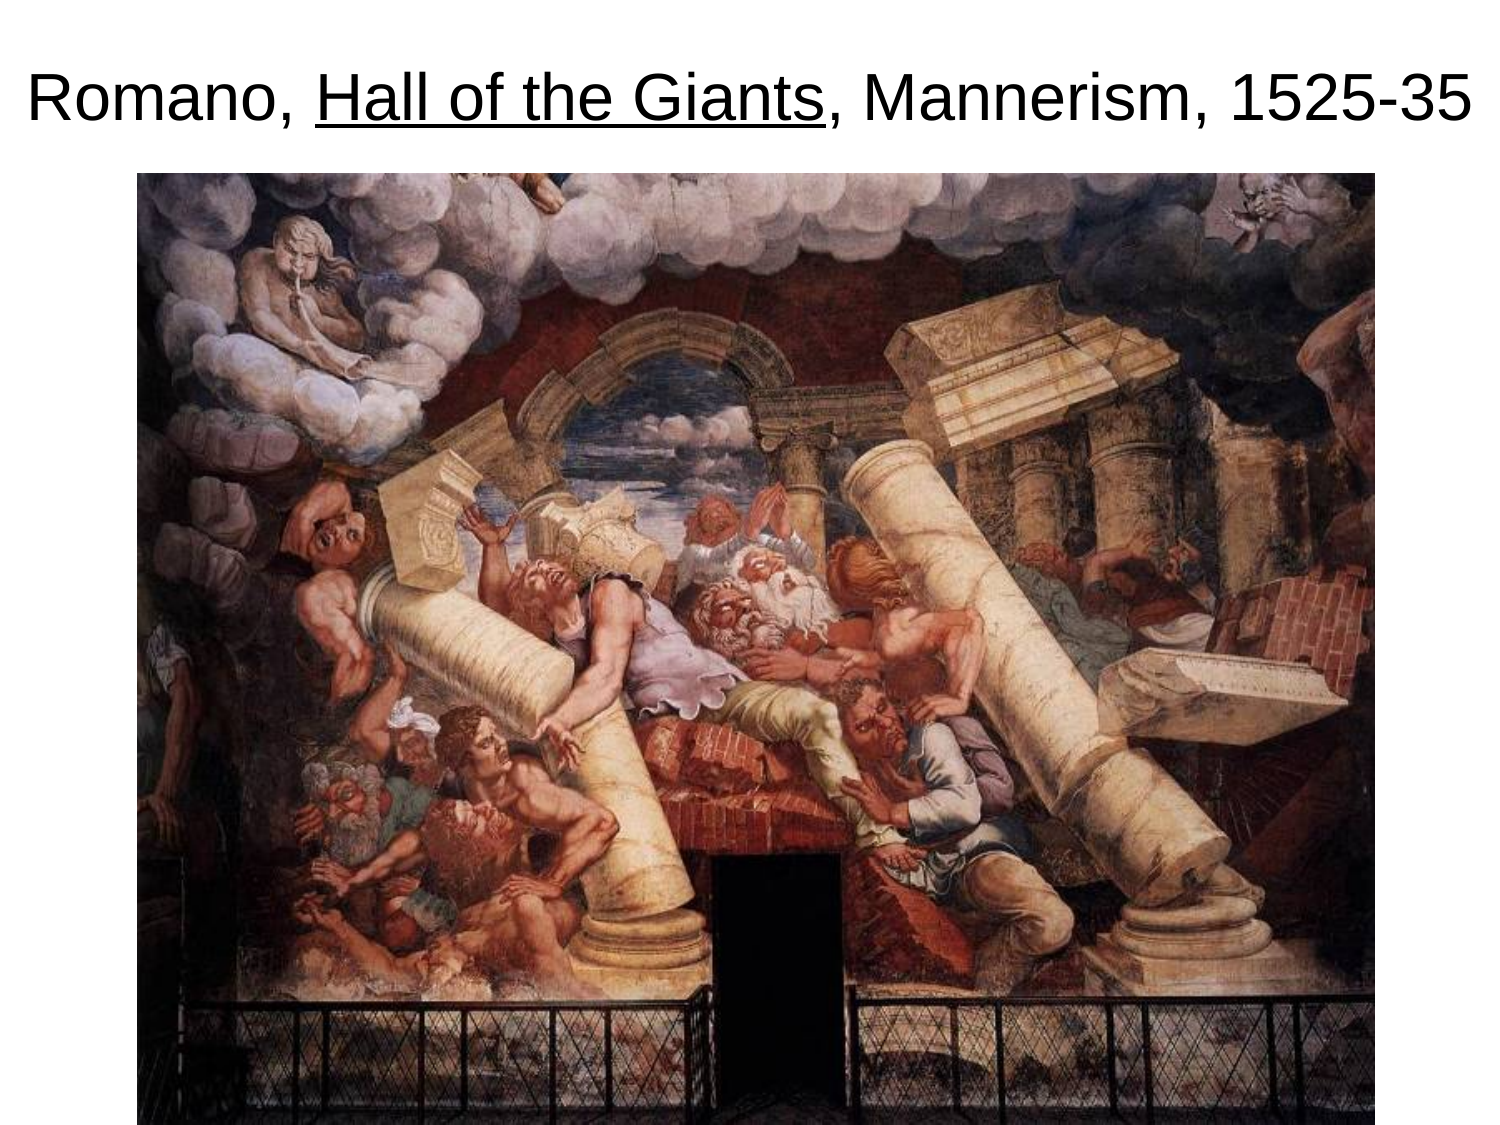

# Romano, Hall of the Giants, Mannerism, 1525-35